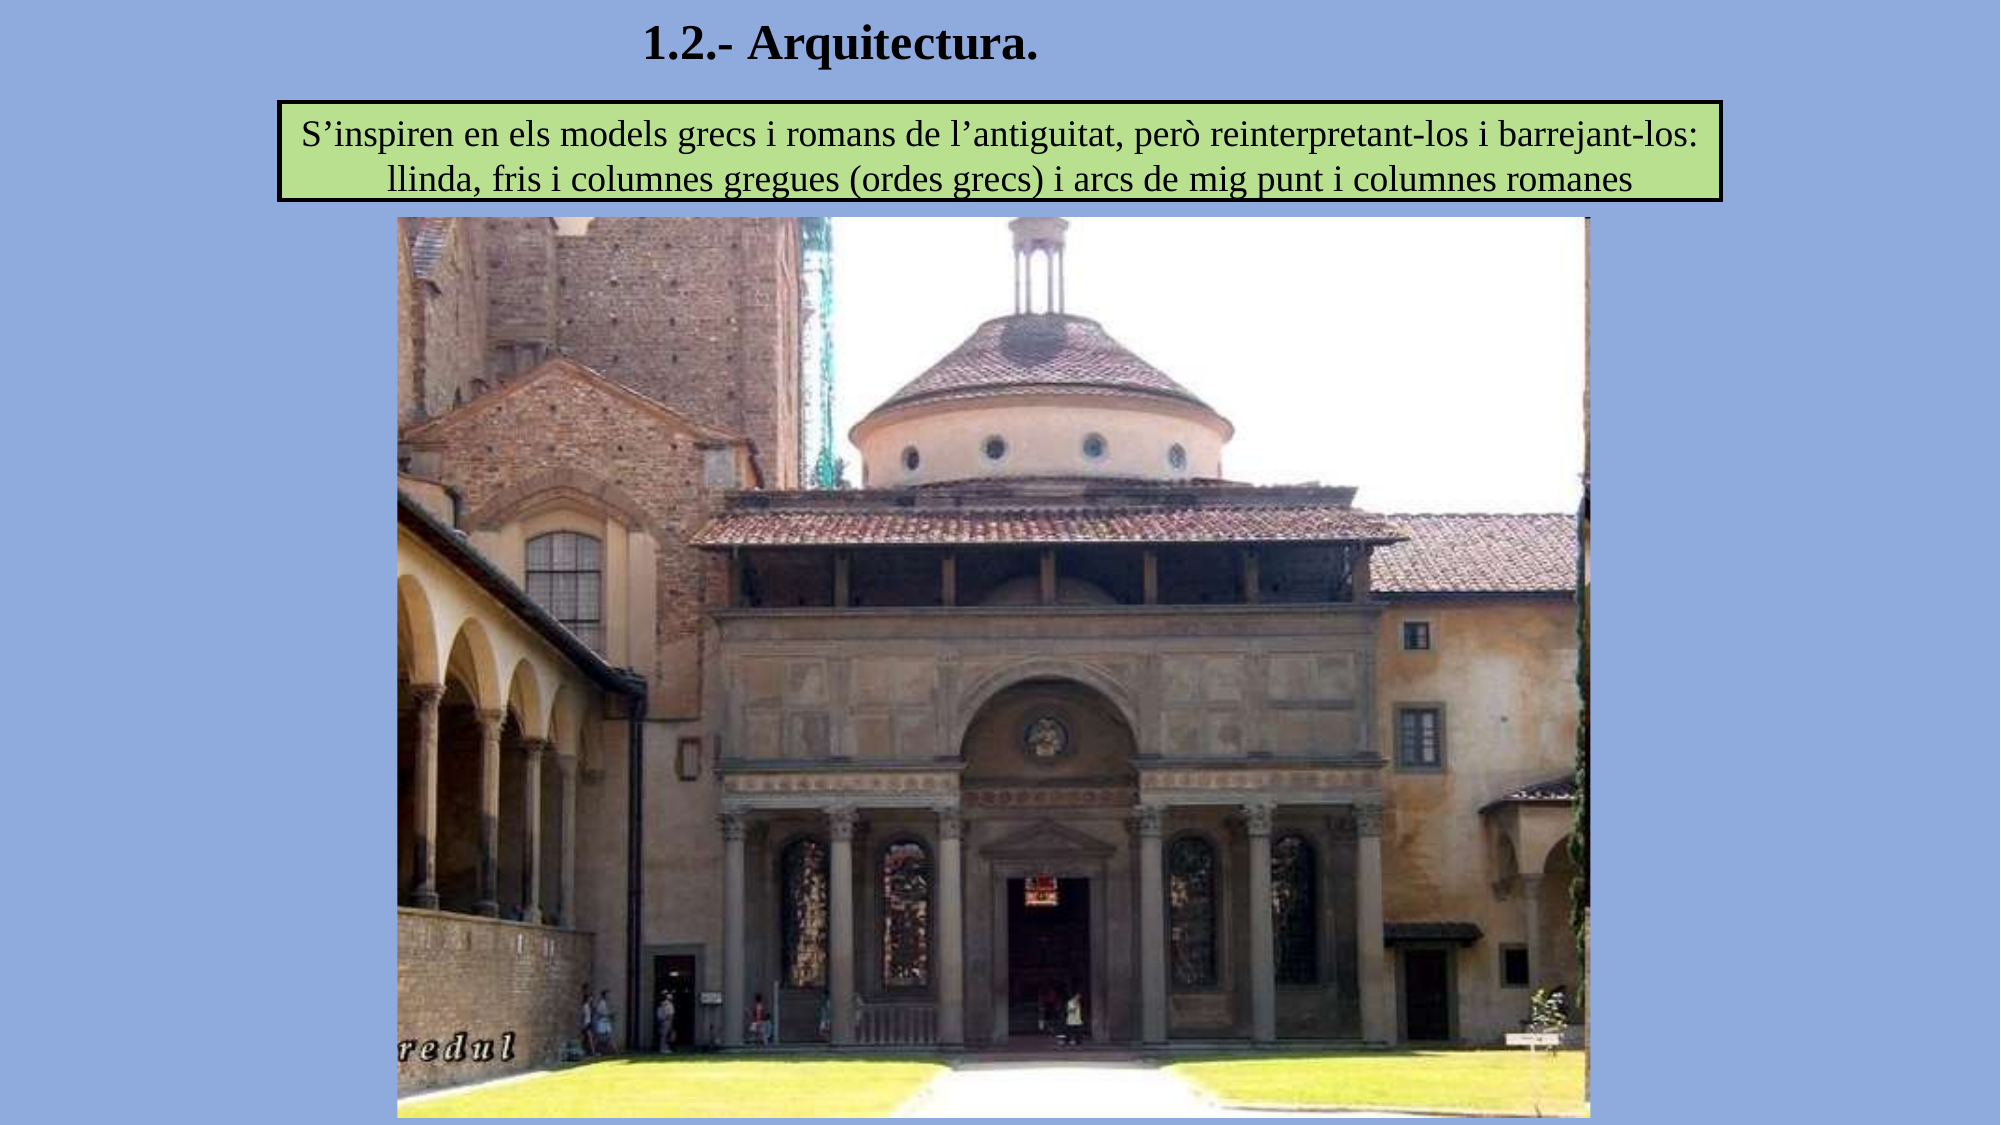

1.2.- Arquitectura.
S’inspiren en els models grecs i romans de l’antiguitat, però reinterpretant-los i barrejant-los: llinda, fris i columnes gregues (ordes grecs) i arcs de mig punt i columnes romanes